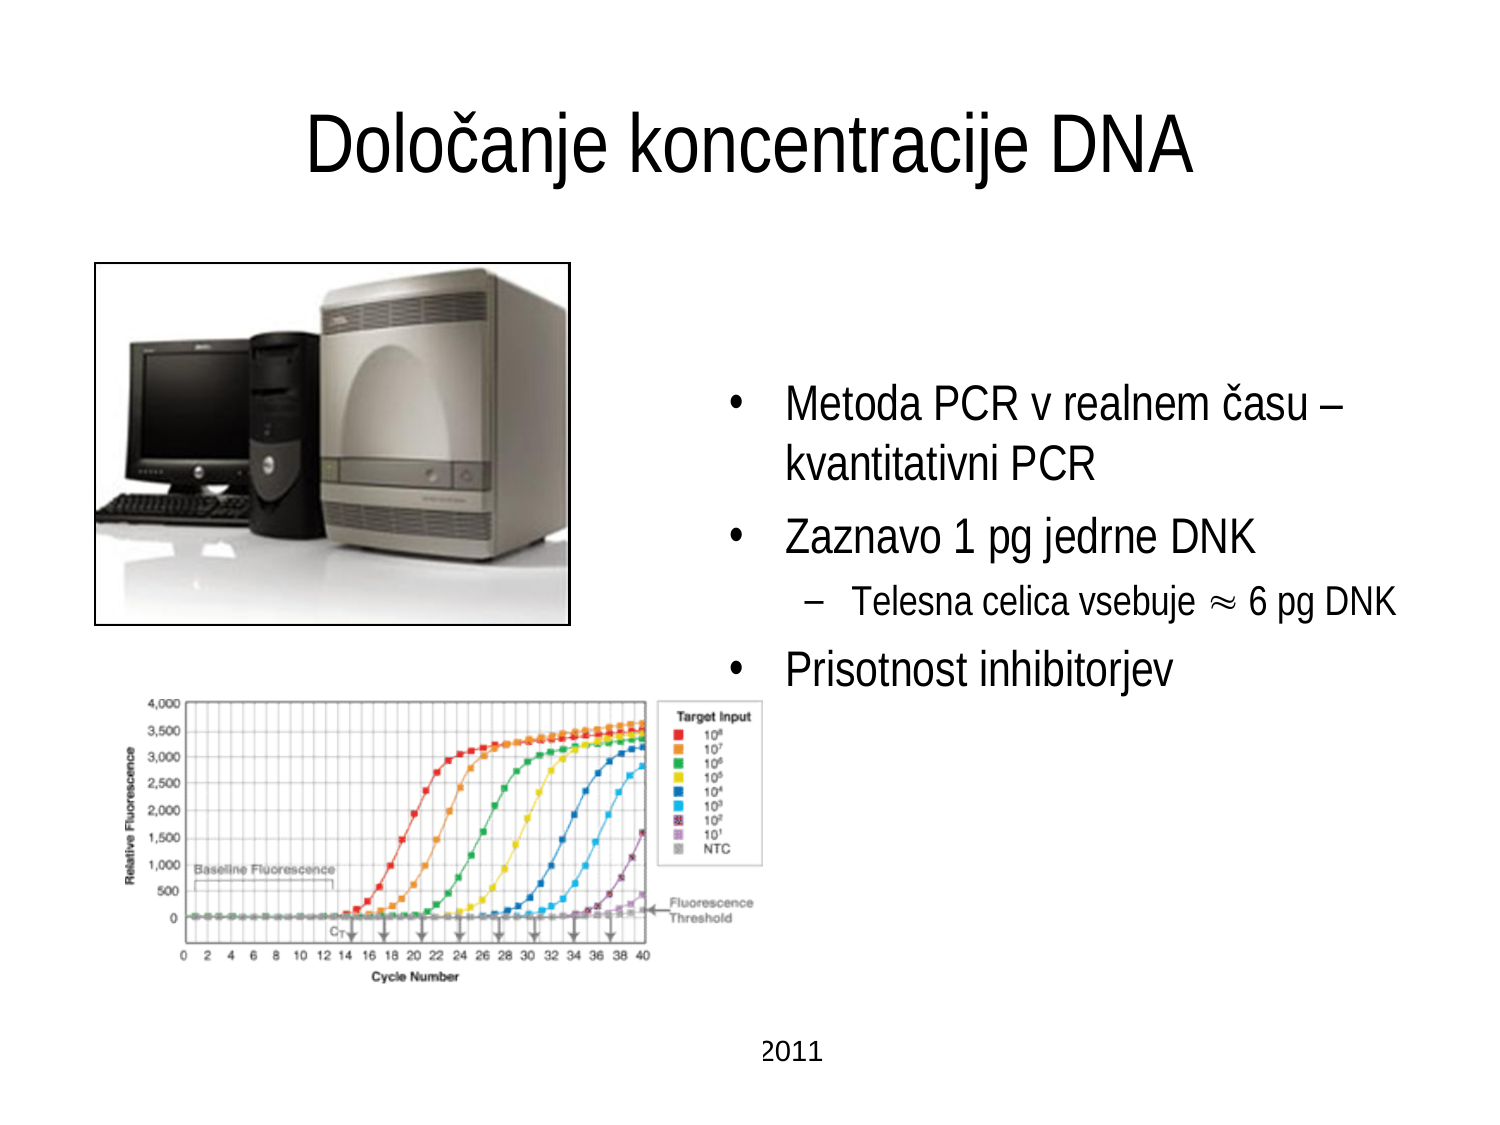

# Določanje koncentracije DNA
Metoda PCR v realnem času – kvantitativni PCR
Zaznavo 1 pg jedrne DNK
Telesna celica vsebuje  6 pg DNK
Prisotnost inhibitorjev
FKKT 2011